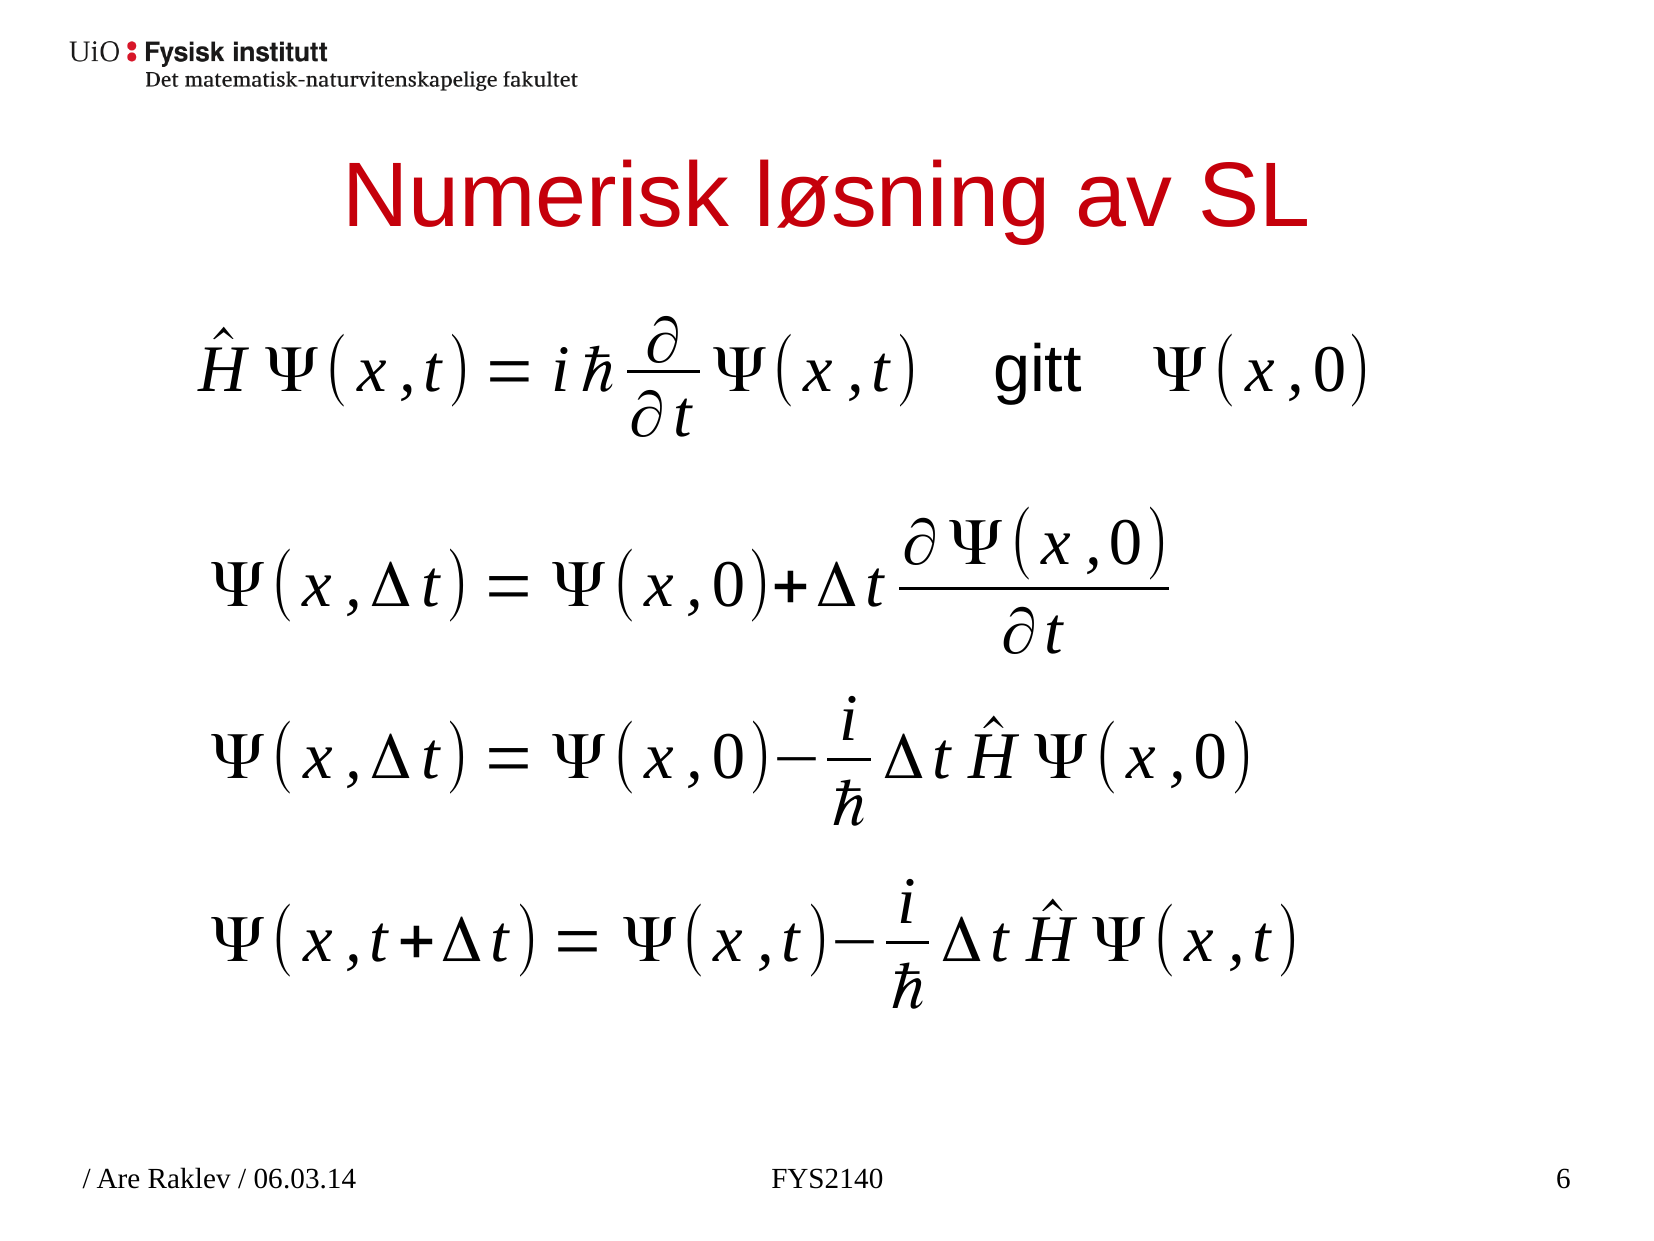

# Numerisk løsning av SL
gitt
/ Are Raklev / 06.03.14
FYS2140
6